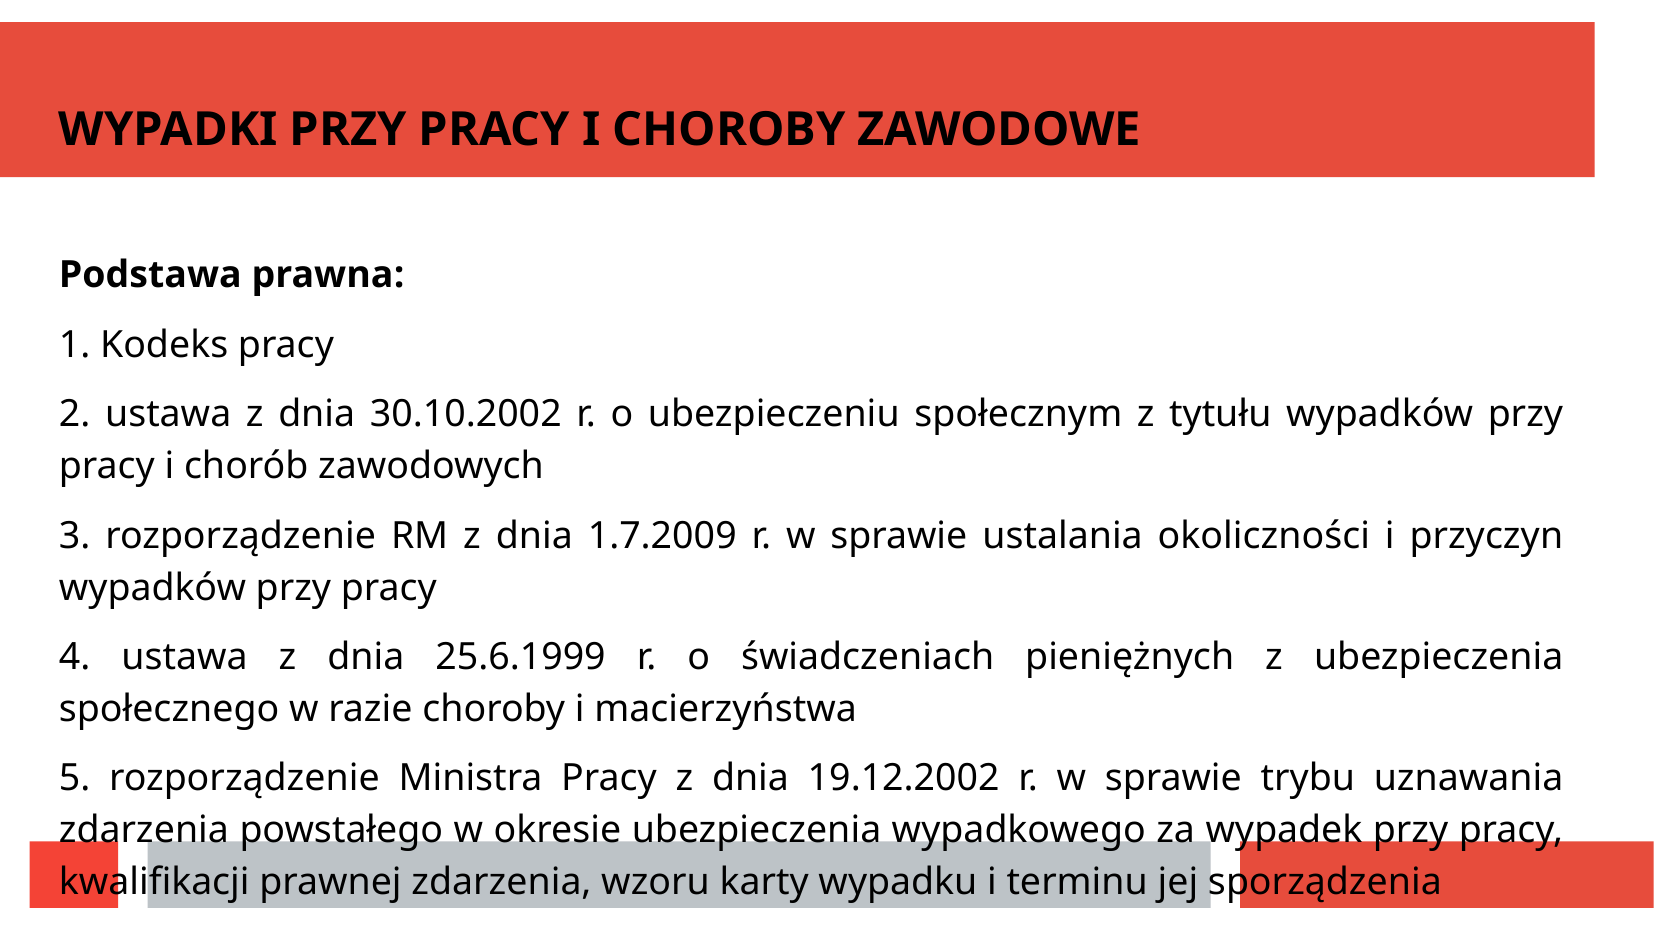

# WYPADKI PRZY PRACY I CHOROBY ZAWODOWE
Podstawa prawna:
1. Kodeks pracy
2. ustawa z dnia 30.10.2002 r. o ubezpieczeniu społecznym z tytułu wypadków przy pracy i chorób zawodowych
3. rozporządzenie RM z dnia 1.7.2009 r. w sprawie ustalania okoliczności i przyczyn wypadków przy pracy
4. ustawa z dnia 25.6.1999 r. o świadczeniach pieniężnych z ubezpieczenia społecznego w razie choroby i macierzyństwa
5. rozporządzenie Ministra Pracy z dnia 19.12.2002 r. w sprawie trybu uznawania zdarzenia powstałego w okresie ubezpieczenia wypadkowego za wypadek przy pracy, kwalifikacji prawnej zdarzenia, wzoru karty wypadku i terminu jej sporządzenia